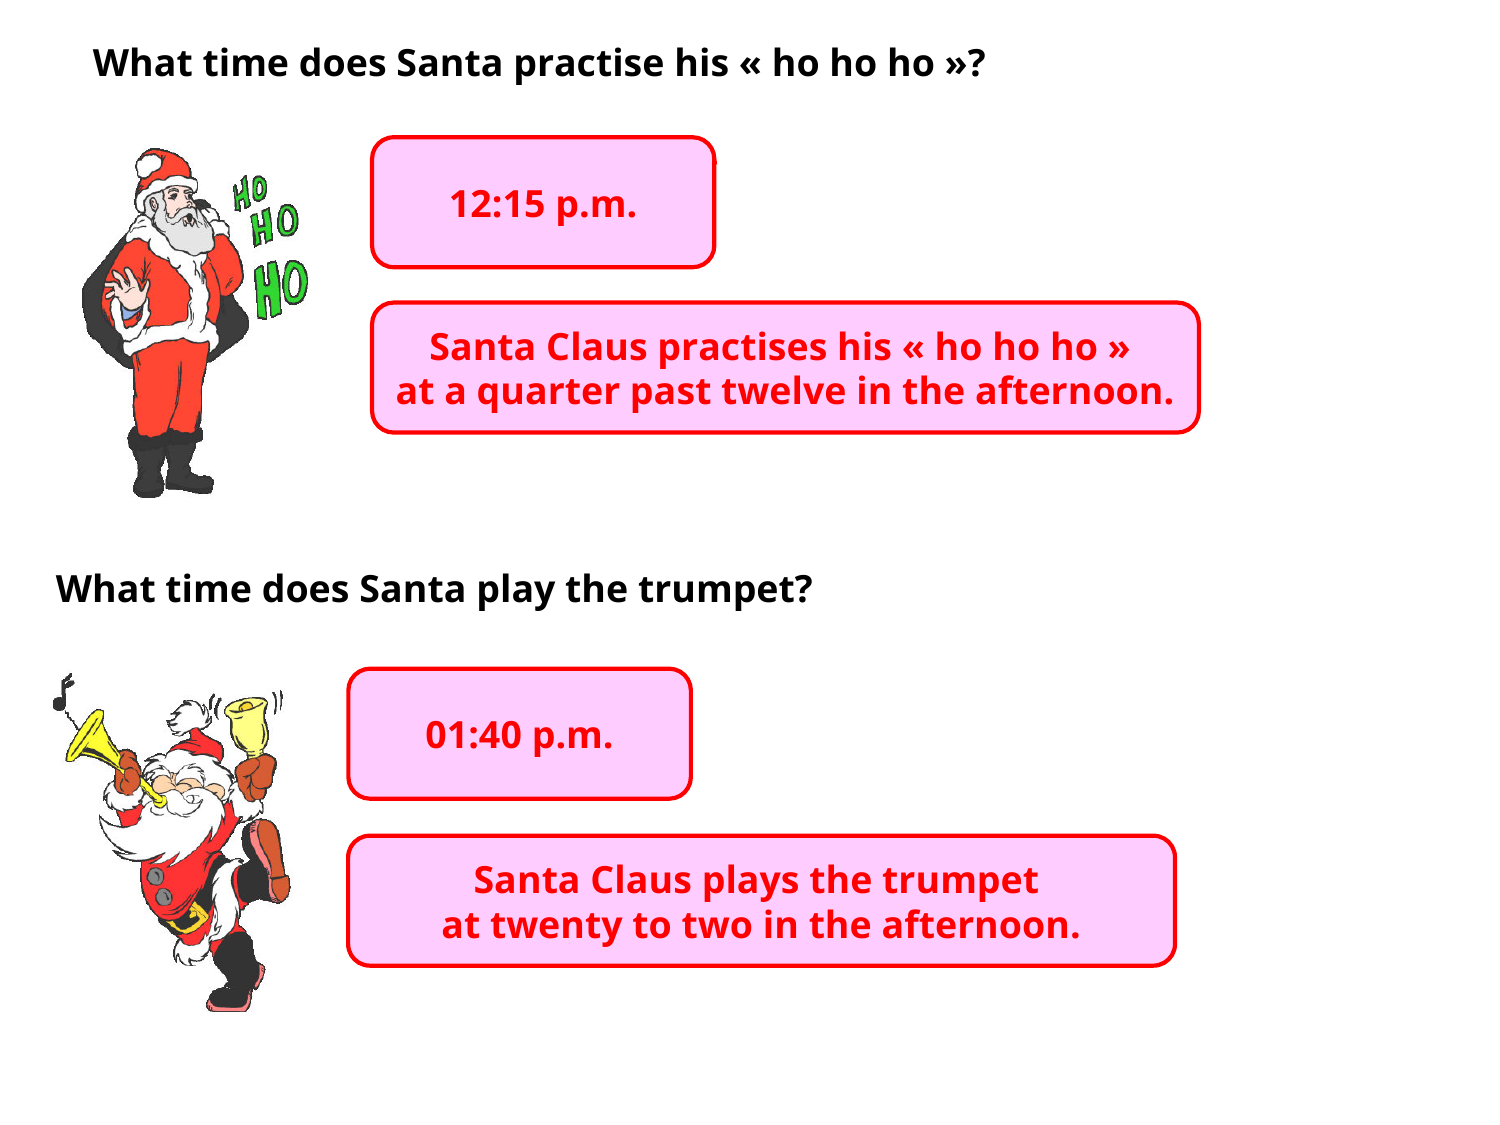

What time does Santa practise his « ho ho ho »?
12:15 p.m.
Santa Claus practises his « ho ho ho »
at a quarter past twelve in the afternoon.
What time does Santa play the trumpet?
01:40 p.m.
Santa Claus plays the trumpet
at twenty to two in the afternoon.